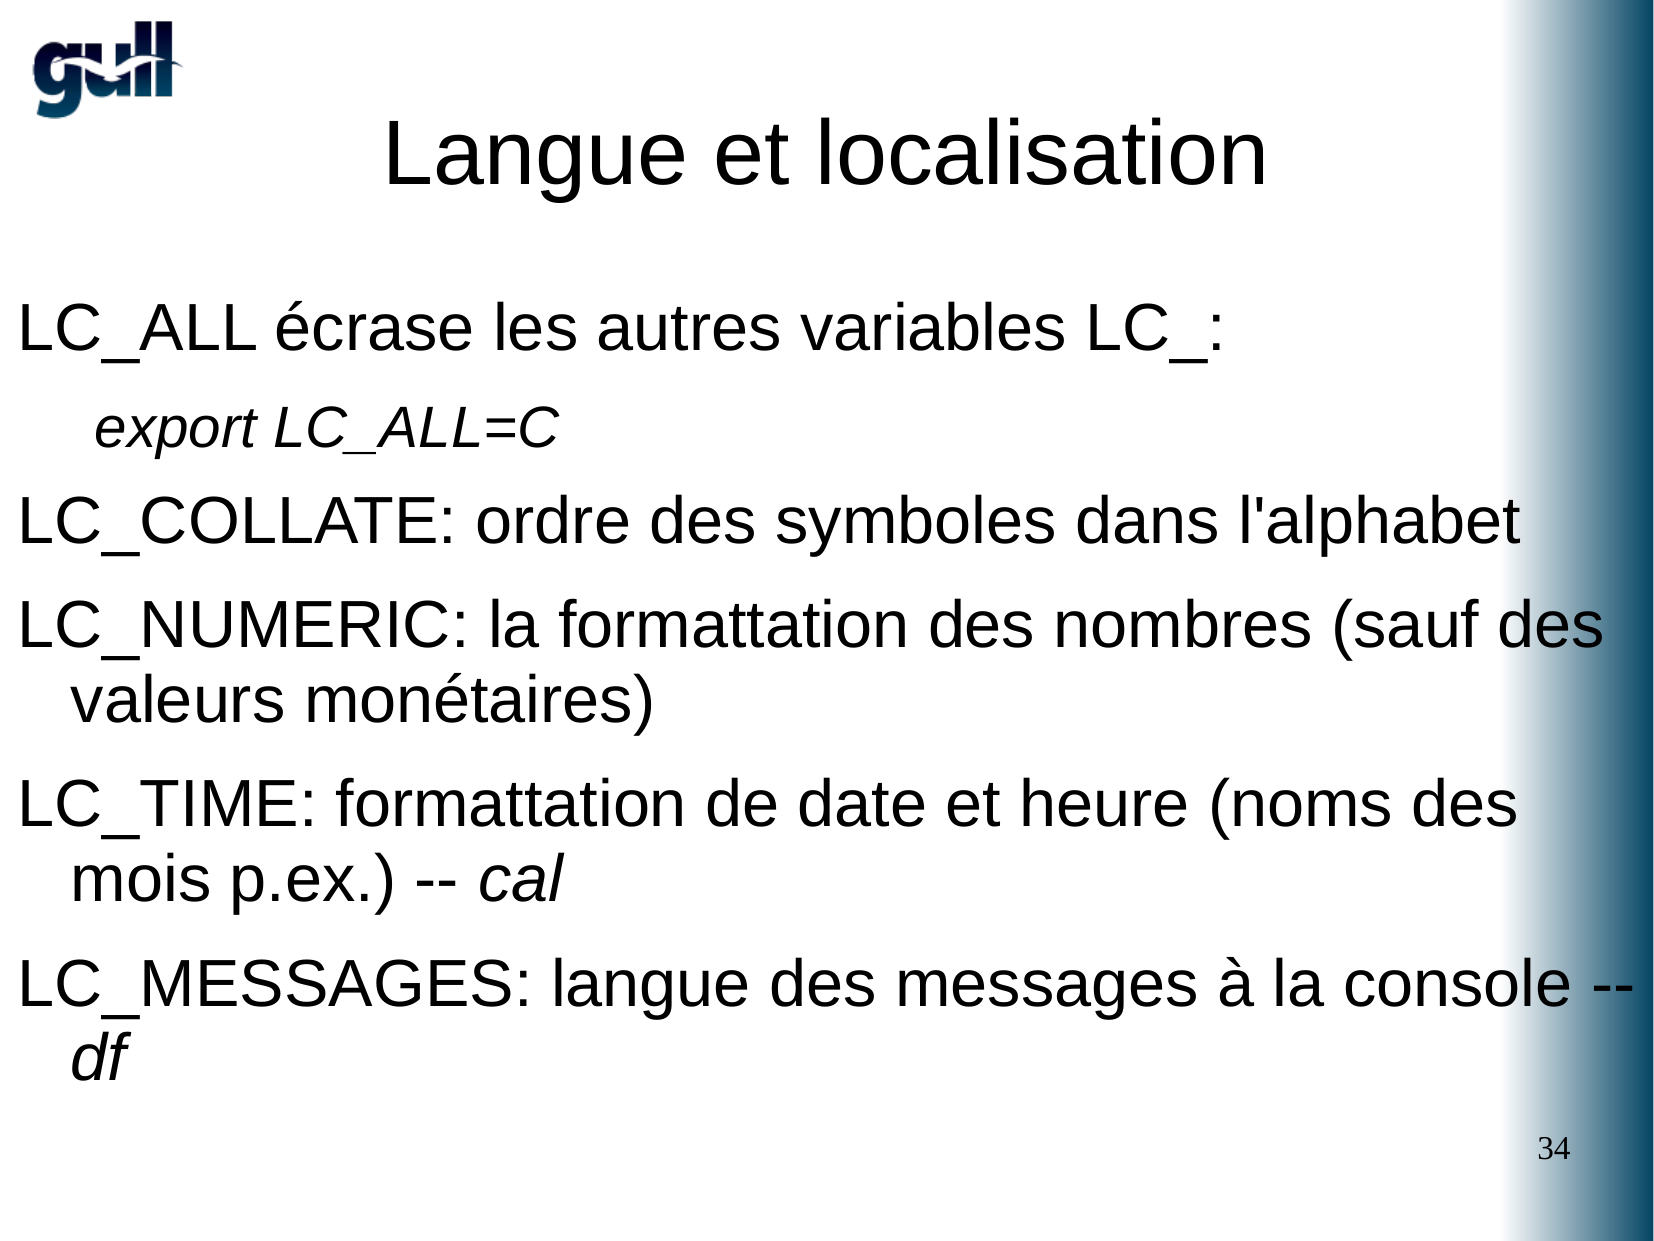

# Langue et localisation
LC_ALL écrase les autres variables LC_:
export LC_ALL=C
LC_COLLATE: ordre des symboles dans l'alphabet
LC_NUMERIC: la formattation des nombres (sauf des valeurs monétaires)
LC_TIME: formattation de date et heure (noms des mois p.ex.) -- cal
LC_MESSAGES: langue des messages à la console -- df
34